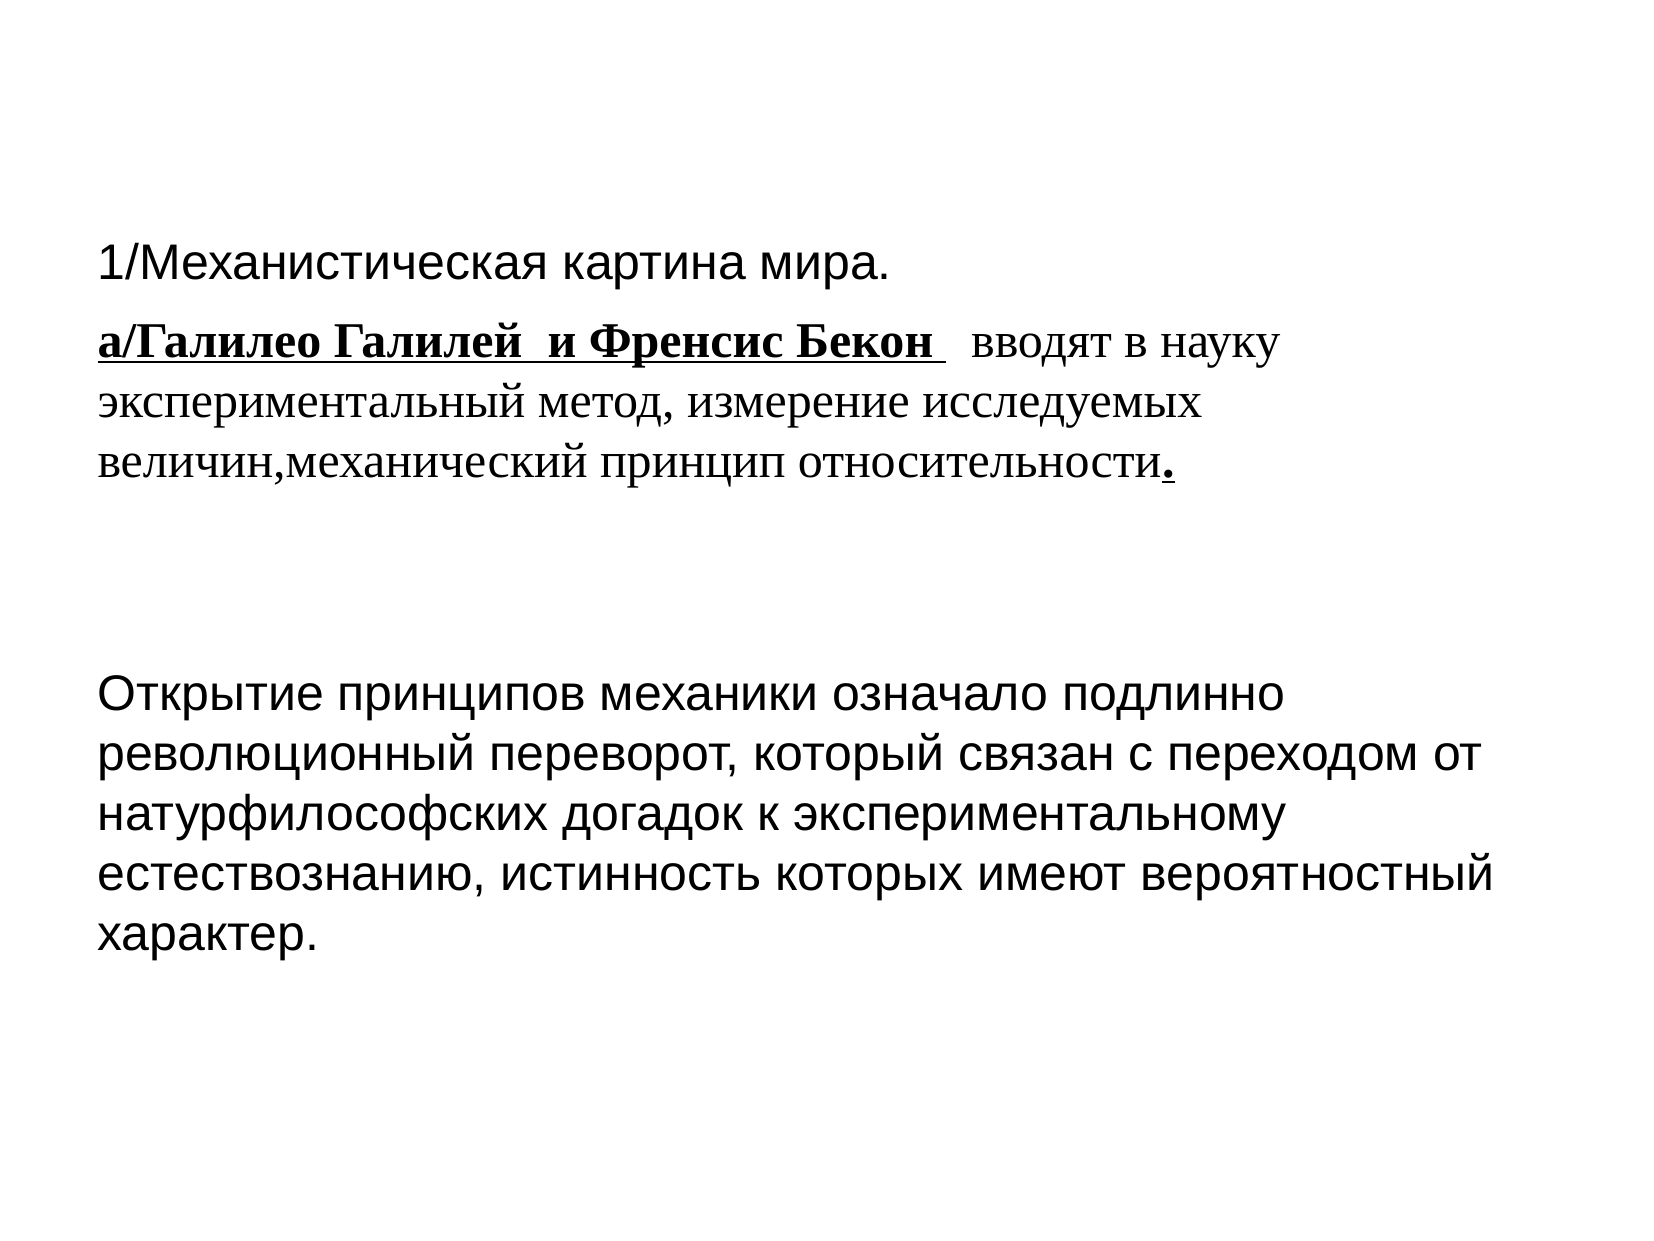

1/Механистическая картина мира.
а/Галилео Галилей и Френсис Бекон вводят в науку экспериментальный метод, измерение исследуемых величин,механический принцип относительности.
Открытие принципов механики означало подлинно революционный переворот, который связан с переходом от натурфилософских догадок к экспериментальному естествознанию, истинность которых имеют вероятностный характер.